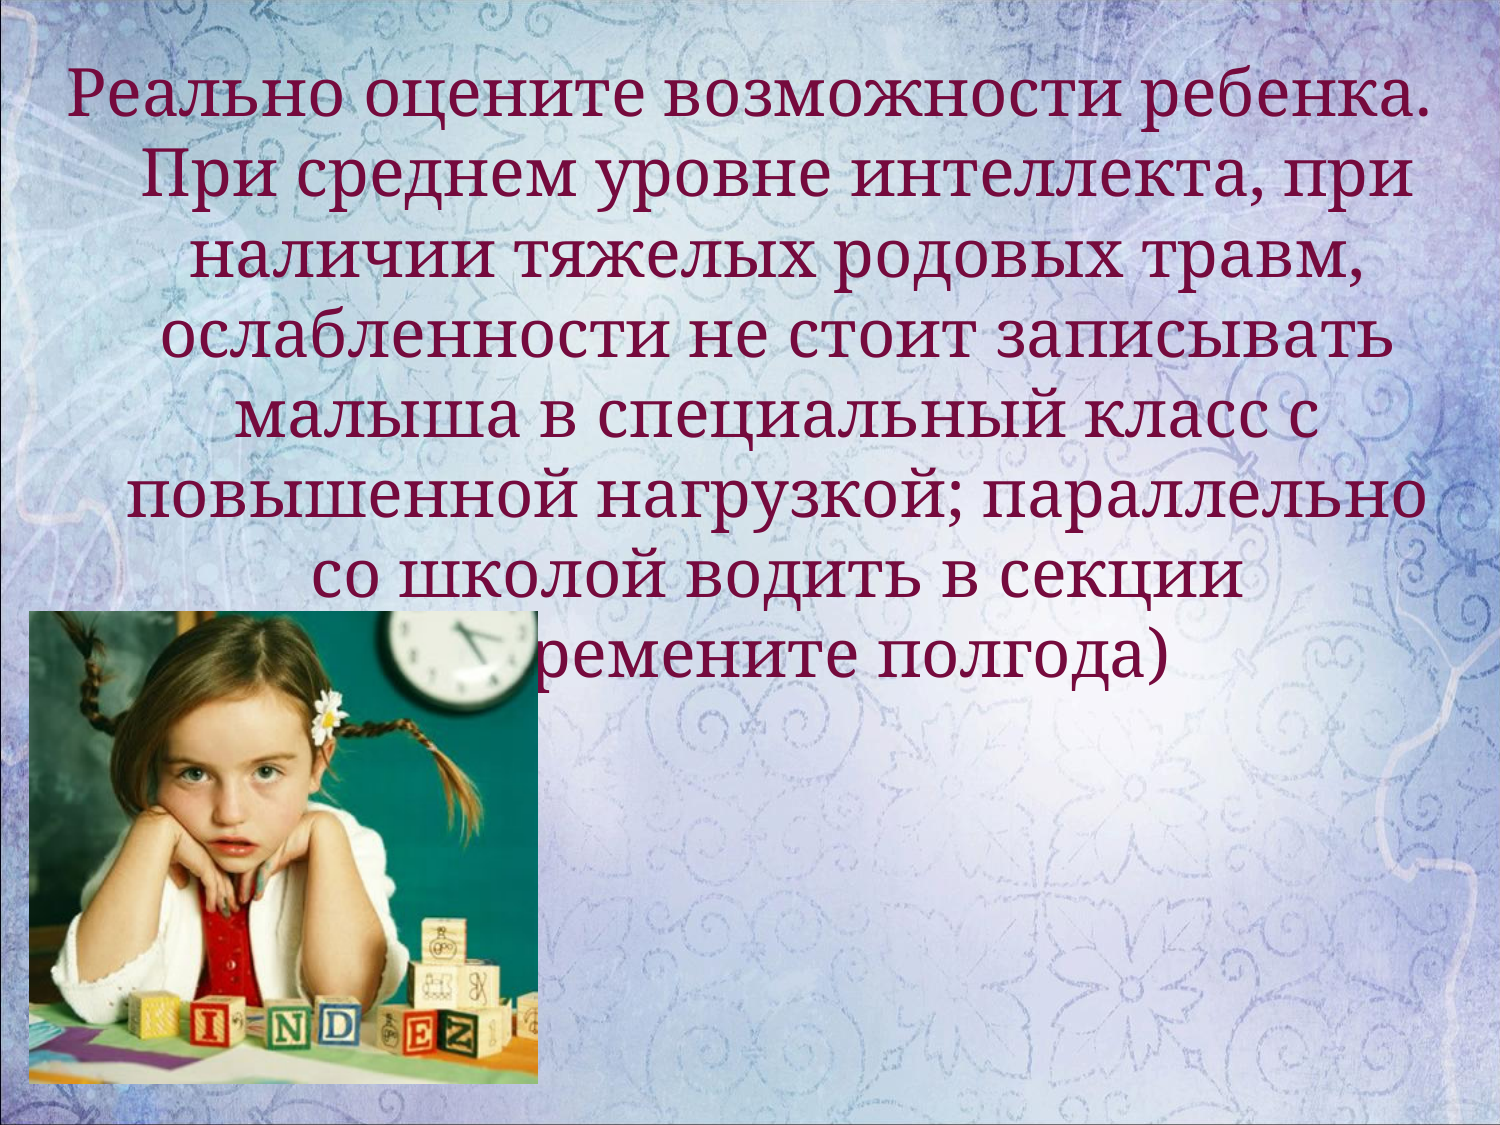

# Реально оцените возможности ребенка. При среднем уровне интеллекта, при наличии тяжелых родовых травм, ослабленности не стоит записывать малыша в специальный класс с повышенной нагрузкой; параллельно со школой водить в секции (повремените полгода)